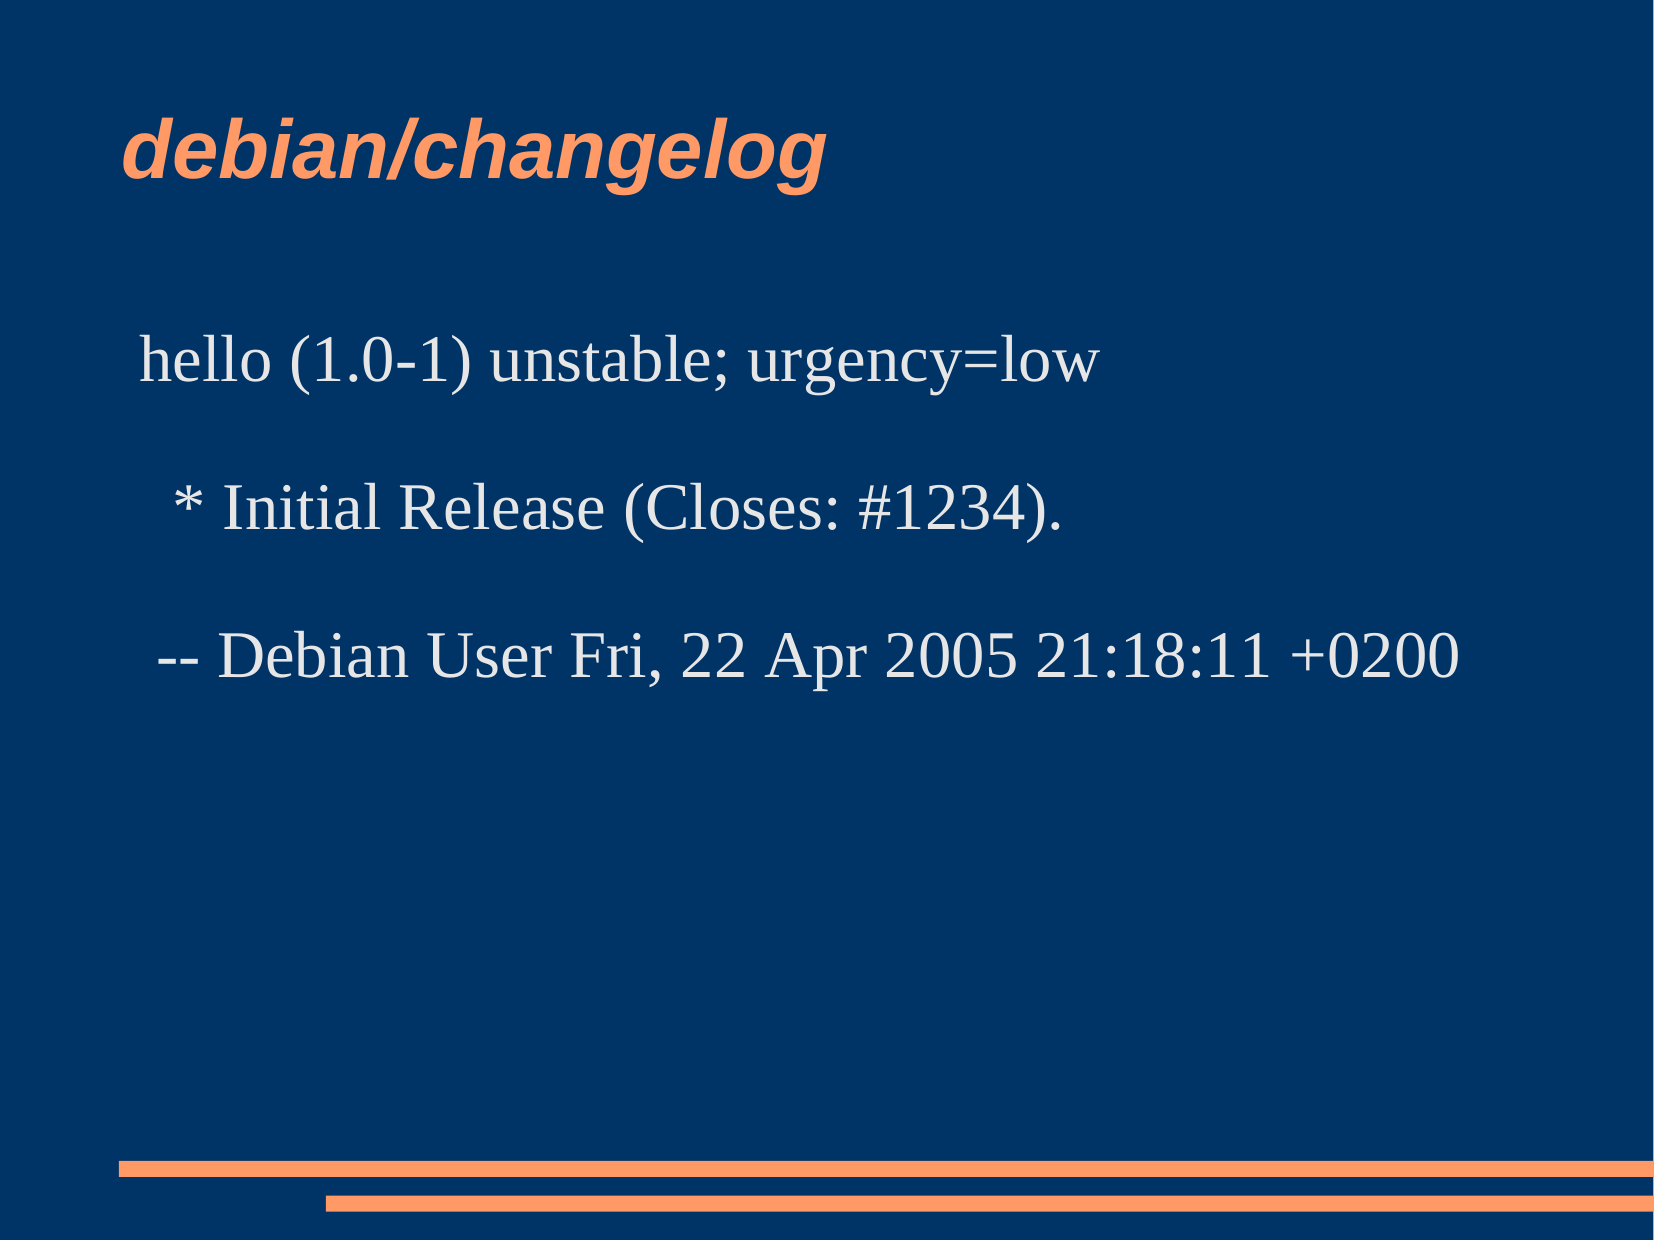

# debian/changelog
hello (1.0-1) unstable; urgency=low
 * Initial Release (Closes: #1234).
 -- Debian User Fri, 22 Apr 2005 21:18:11 +0200